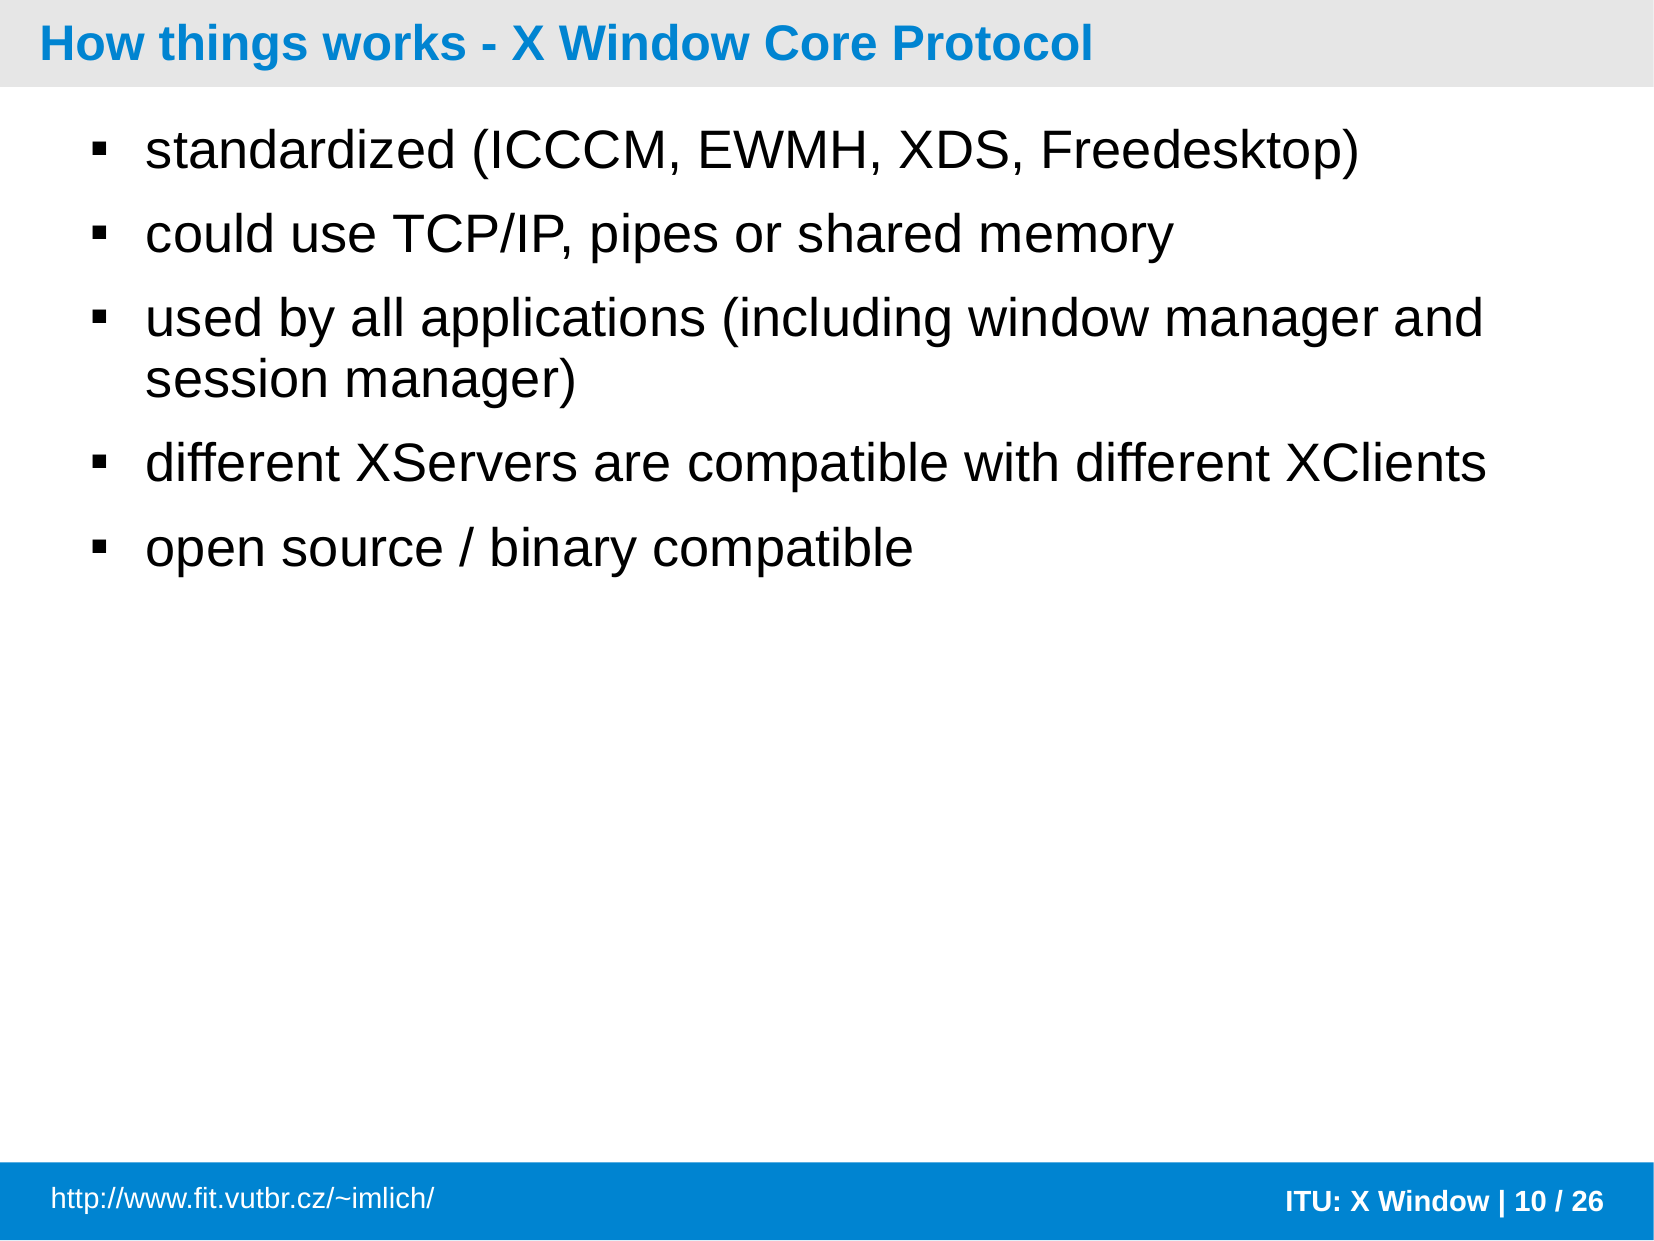

# How things works - X Window Core Protocol
standardized (ICCCM, EWMH, XDS, Freedesktop)
could use TCP/IP, pipes or shared memory
used by all applications (including window manager and session manager)
different XServers are compatible with different XClients
open source / binary compatible